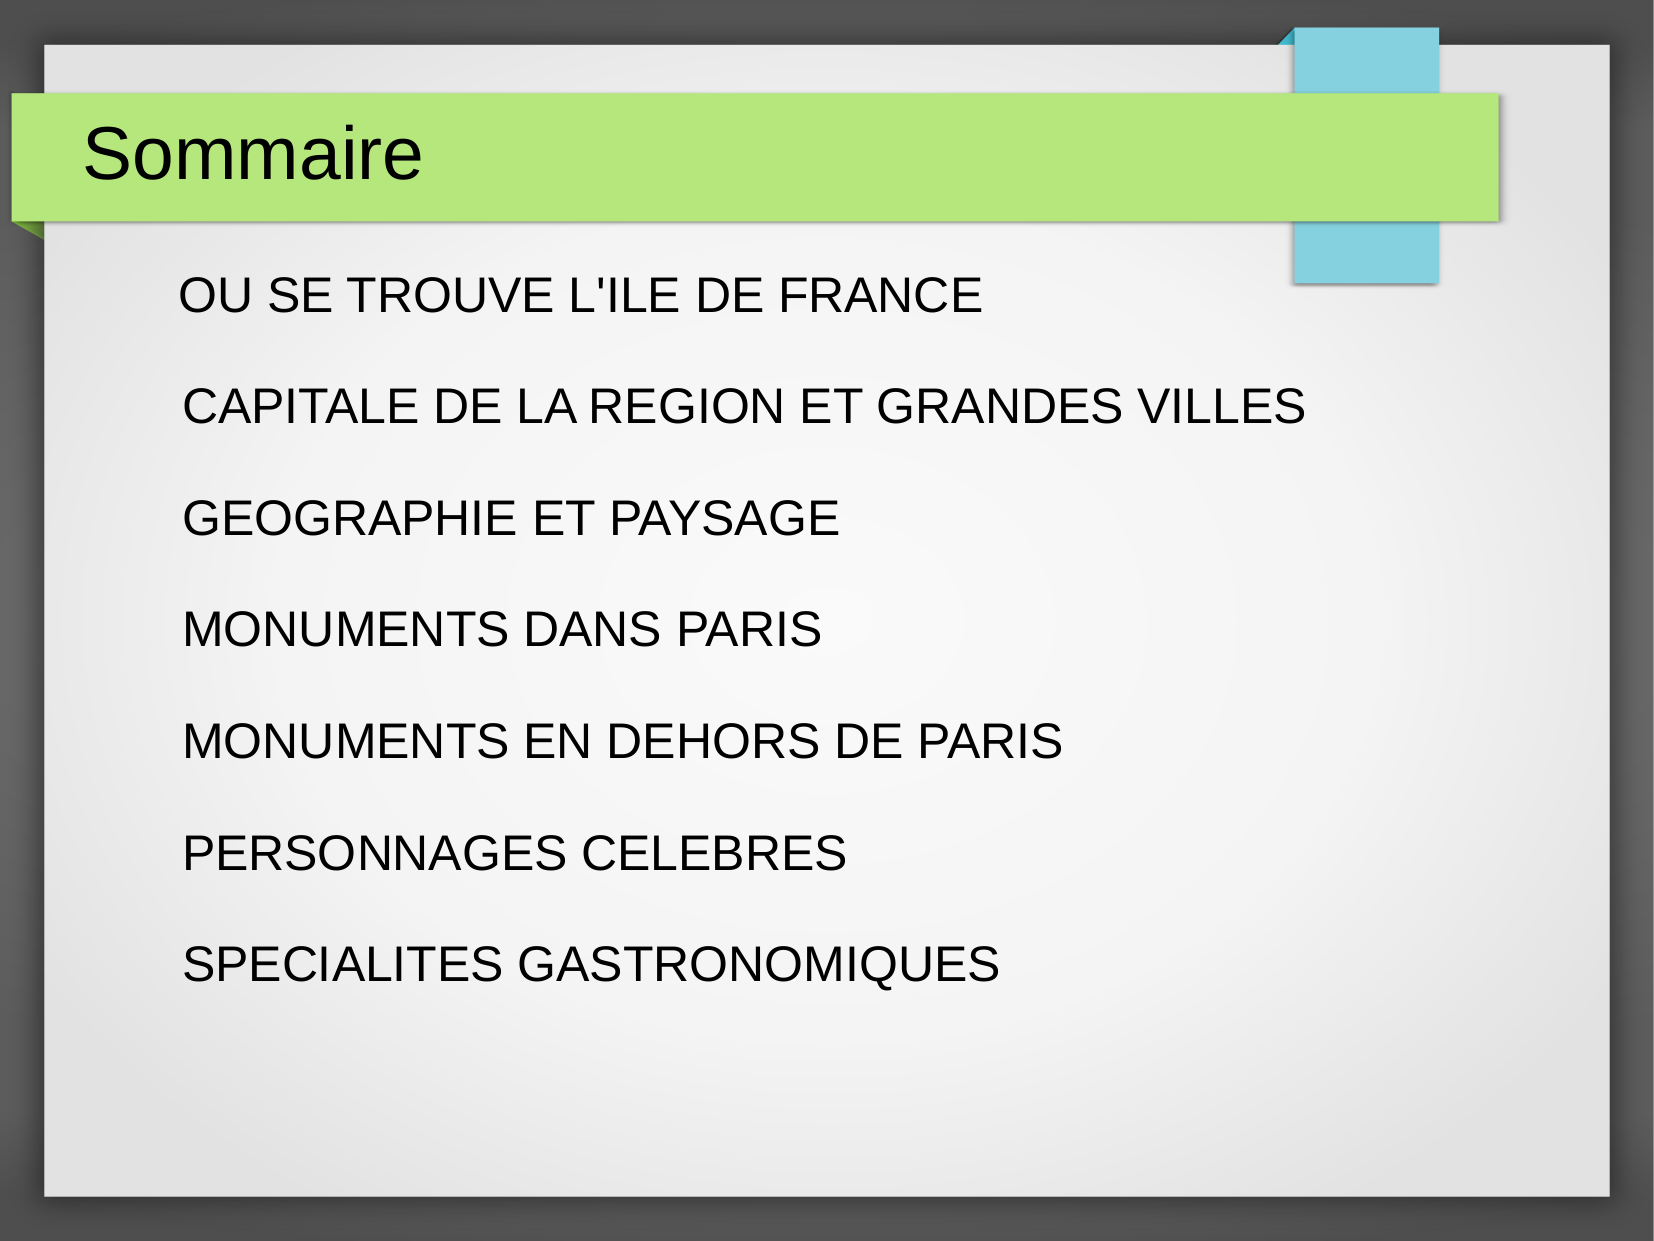

# Sommaire
 OU SE TROUVE L'ILE DE FRANCE
 CAPITALE DE LA REGION ET GRANDES VILLES
 GEOGRAPHIE ET PAYSAGE
 MONUMENTS DANS PARIS
 MONUMENTS EN DEHORS DE PARIS
 PERSONNAGES CELEBRES
 SPECIALITES GASTRONOMIQUES